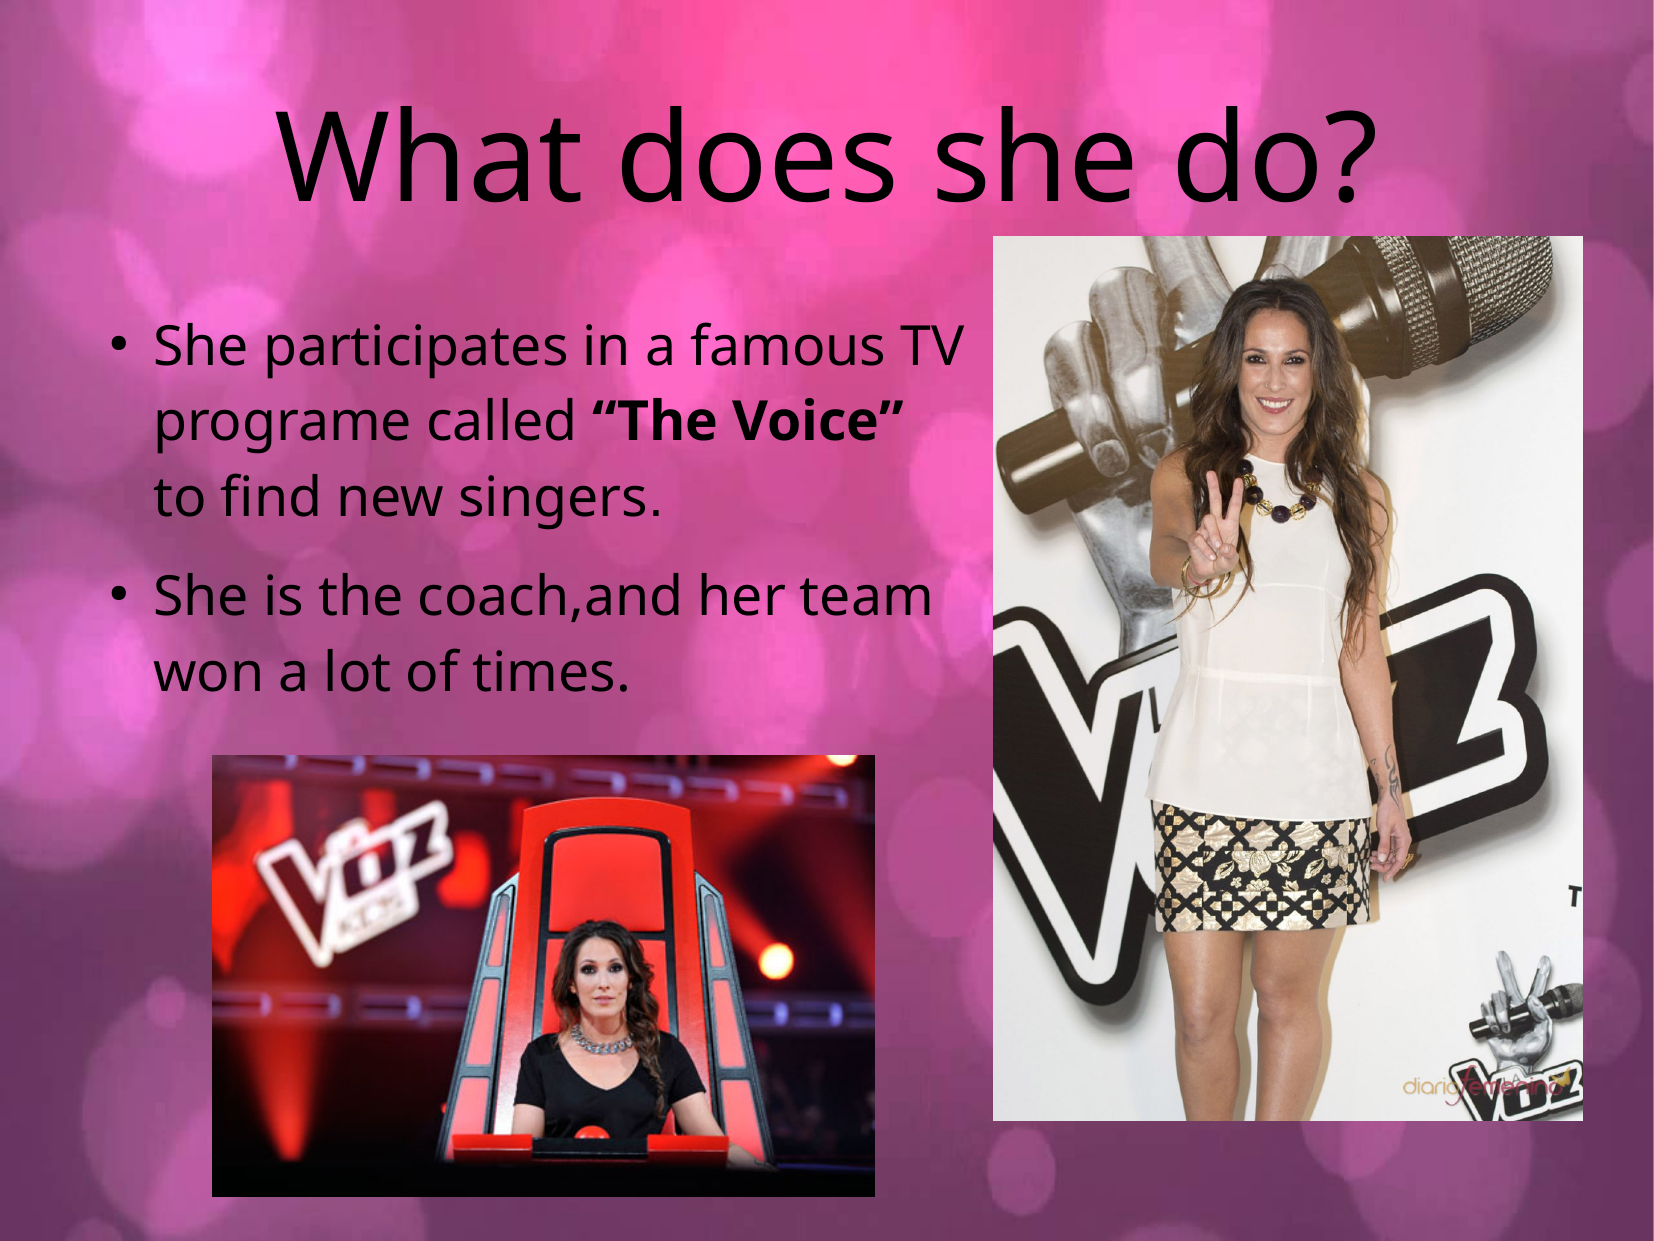

# What does she do?
She participates in a famous TV programe called “The Voice” to find new singers.
She is the coach,and her team won a lot of times.